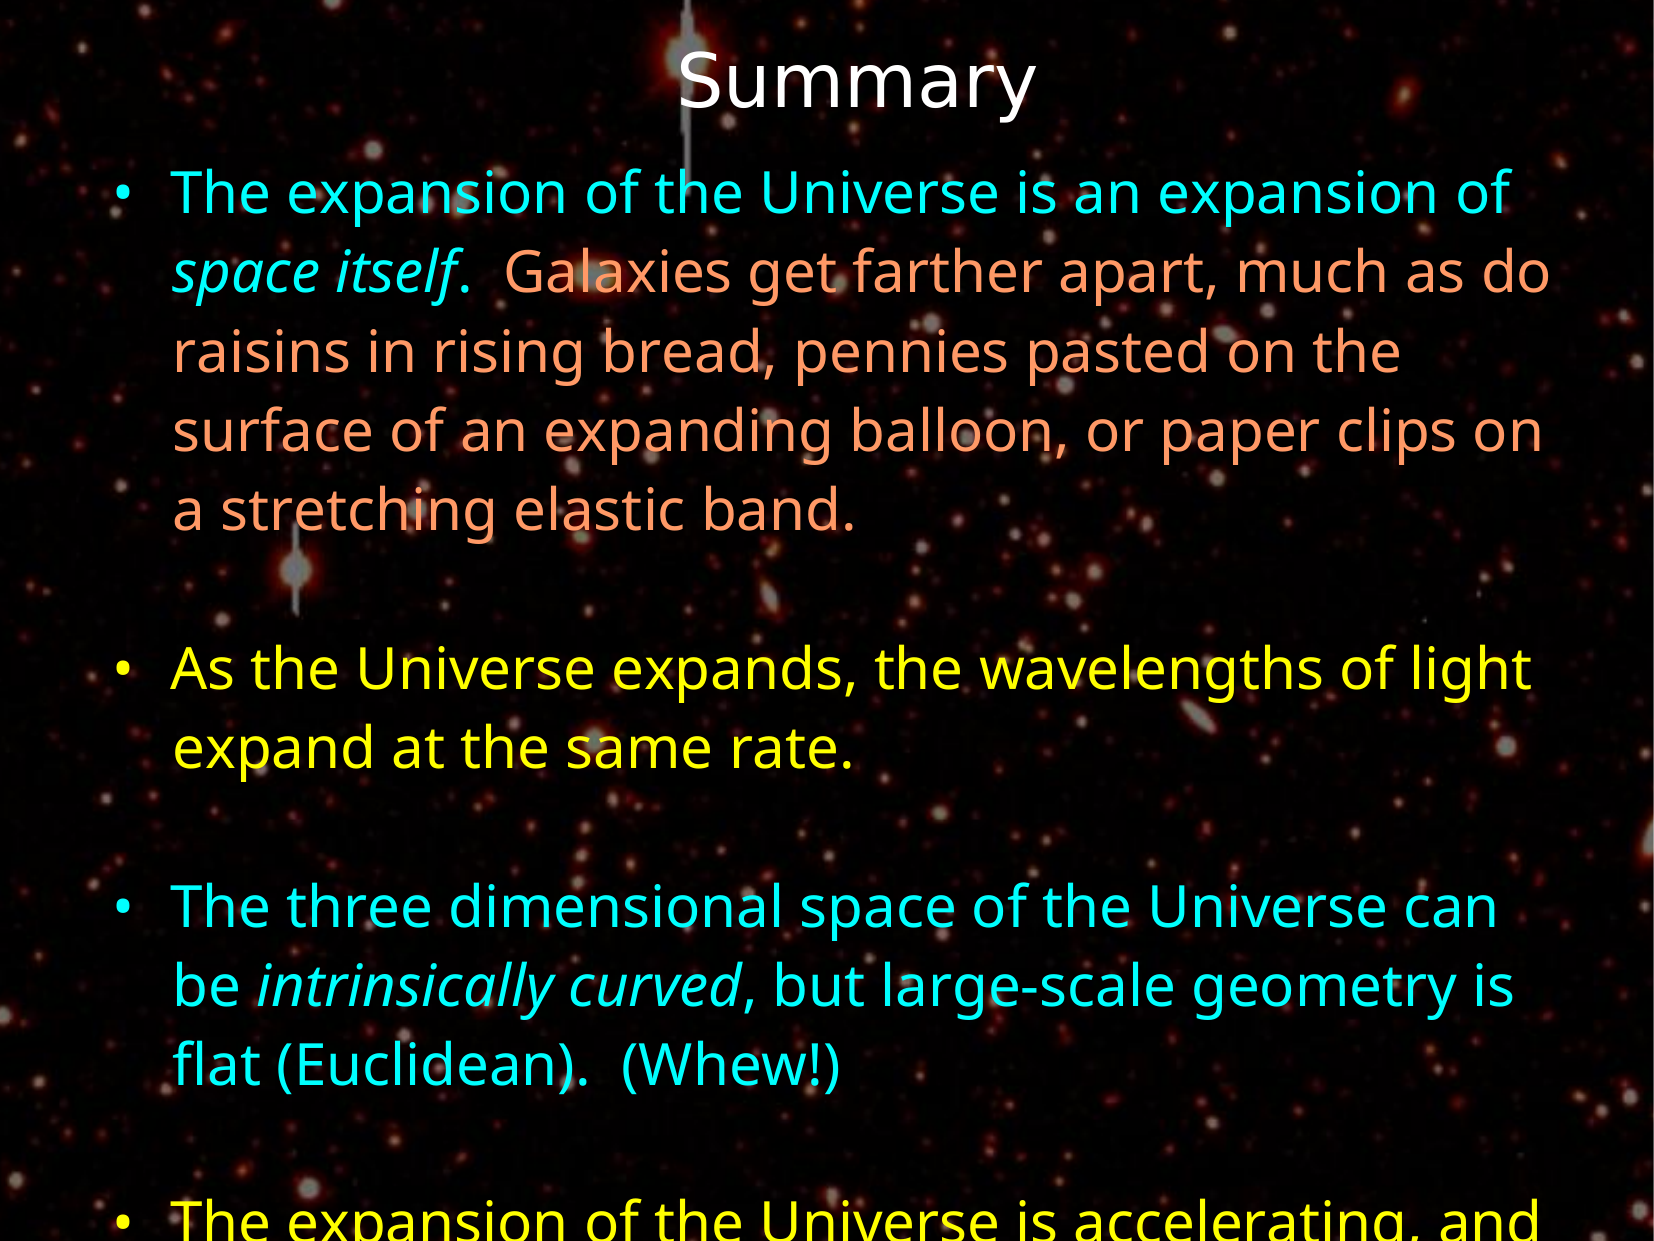

Summary
•	The expansion of the Universe is an expansion of space itself. Galaxies get farther apart, much as do raisins in rising bread, pennies pasted on the surface of an expanding balloon, or paper clips on a stretching elastic band.
•	As the Universe expands, the wavelengths of light expand at the same rate.
•	The three dimensional space of the Universe can be intrinsically curved, but large-scale geometry is flat (Euclidean). (Whew!)
•	The expansion of the Universe is accelerating, and indicates that the Universe is filled with Dark Energy.